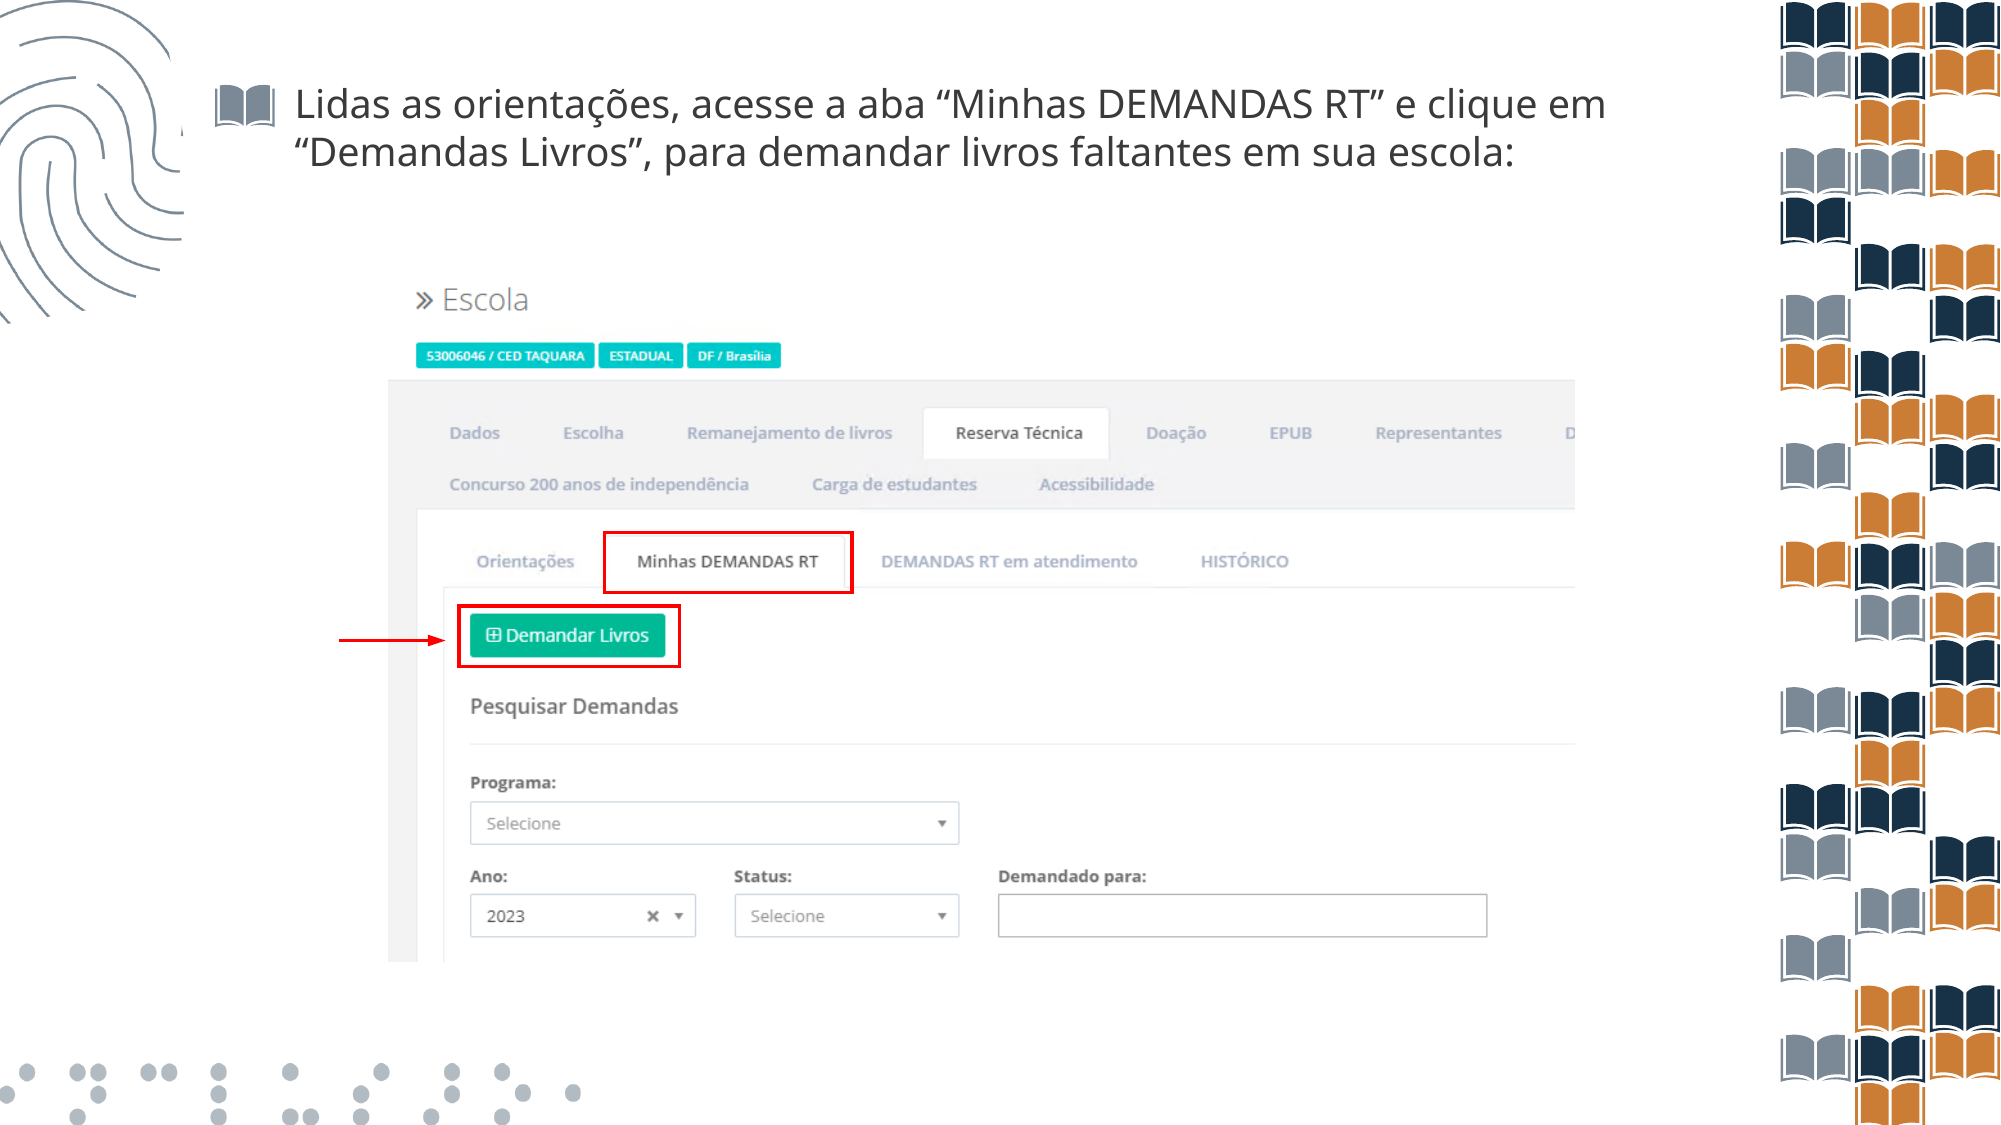

Lidas as orientações, acesse a aba “Minhas DEMANDAS RT” e clique em “Demandas Livros”, para demandar livros faltantes em sua escola: